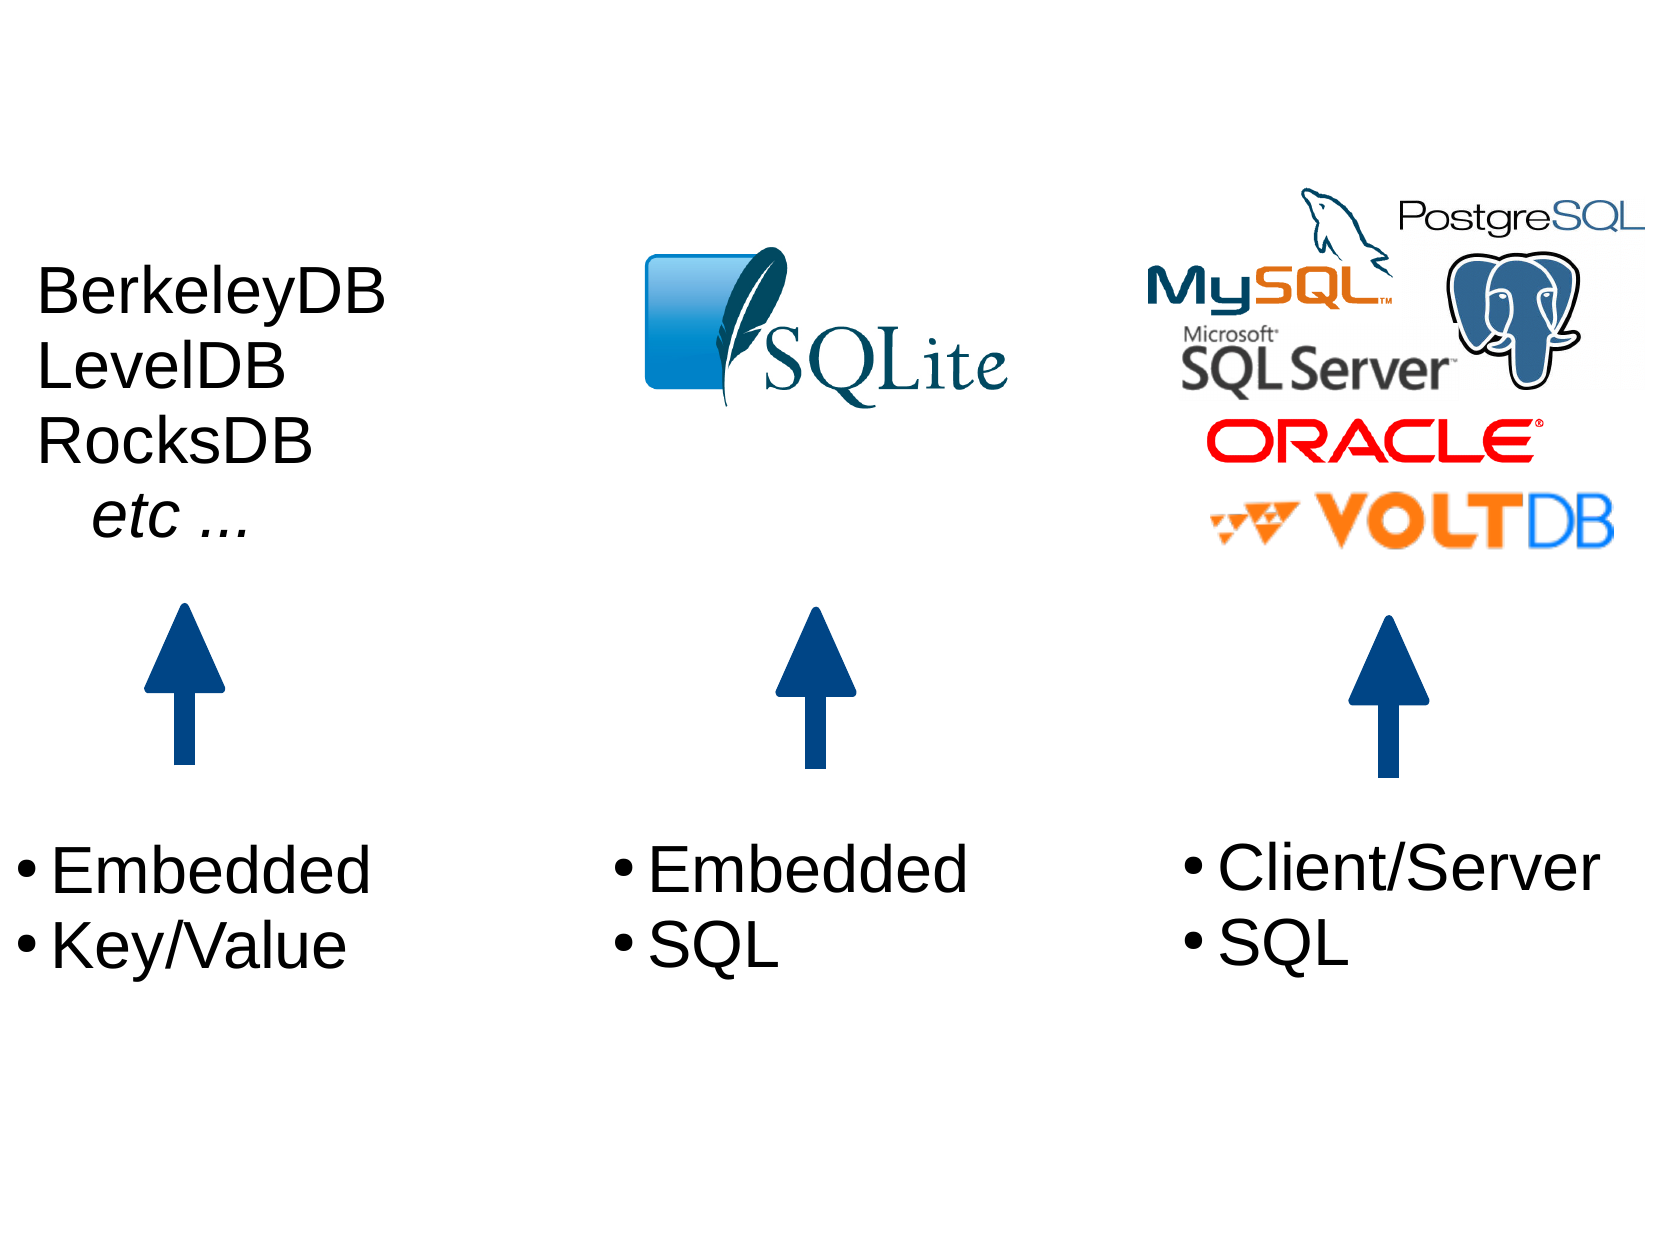

BerkeleyDB
LevelDB
RocksDB
 etc ...
Client/Server
SQL
Embedded
SQL
Embedded
Key/Value